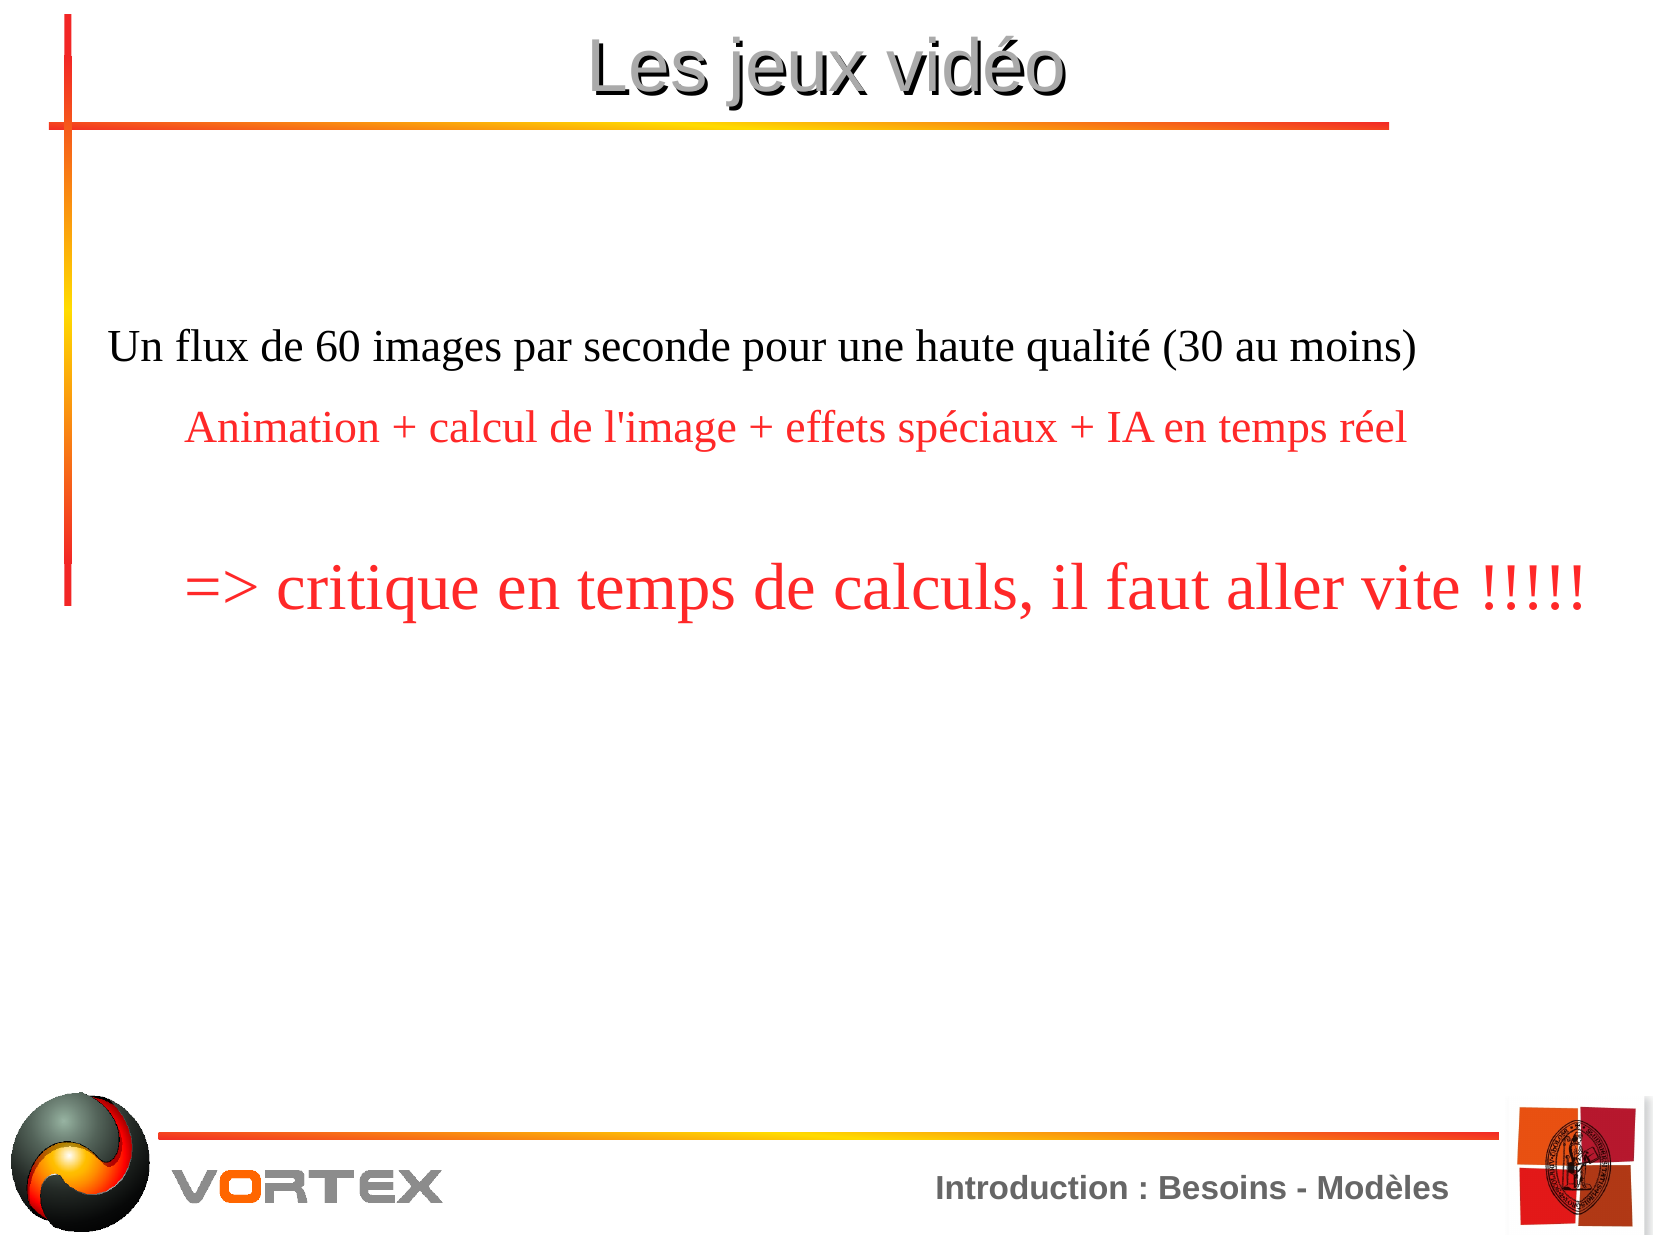

# Les jeux vidéo
Un flux de 60 images par seconde pour une haute qualité (30 au moins)
Animation + calcul de l'image + effets spéciaux + IA en temps réel
=> critique en temps de calculs, il faut aller vite !!!!!